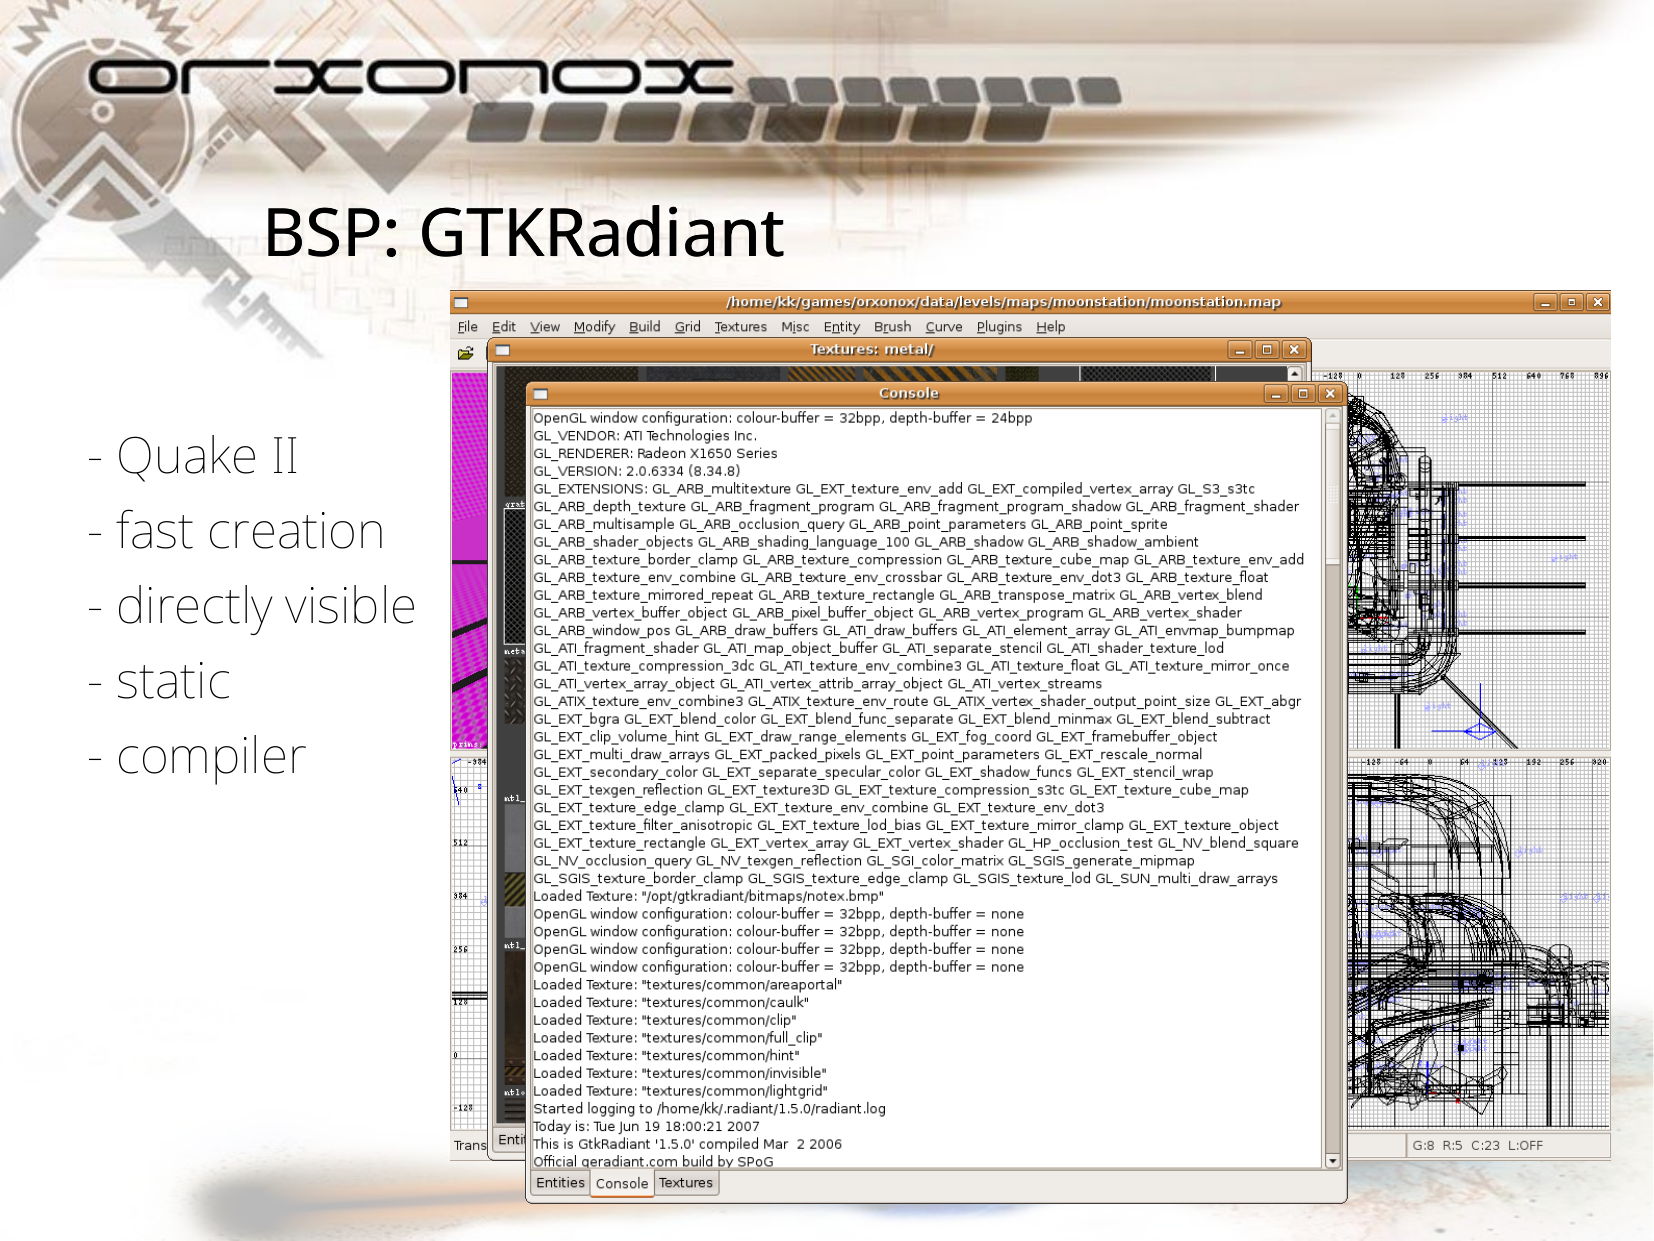

BSP: GTKRadiant
- Quake II
- fast creation
- directly visible
- static
- compiler